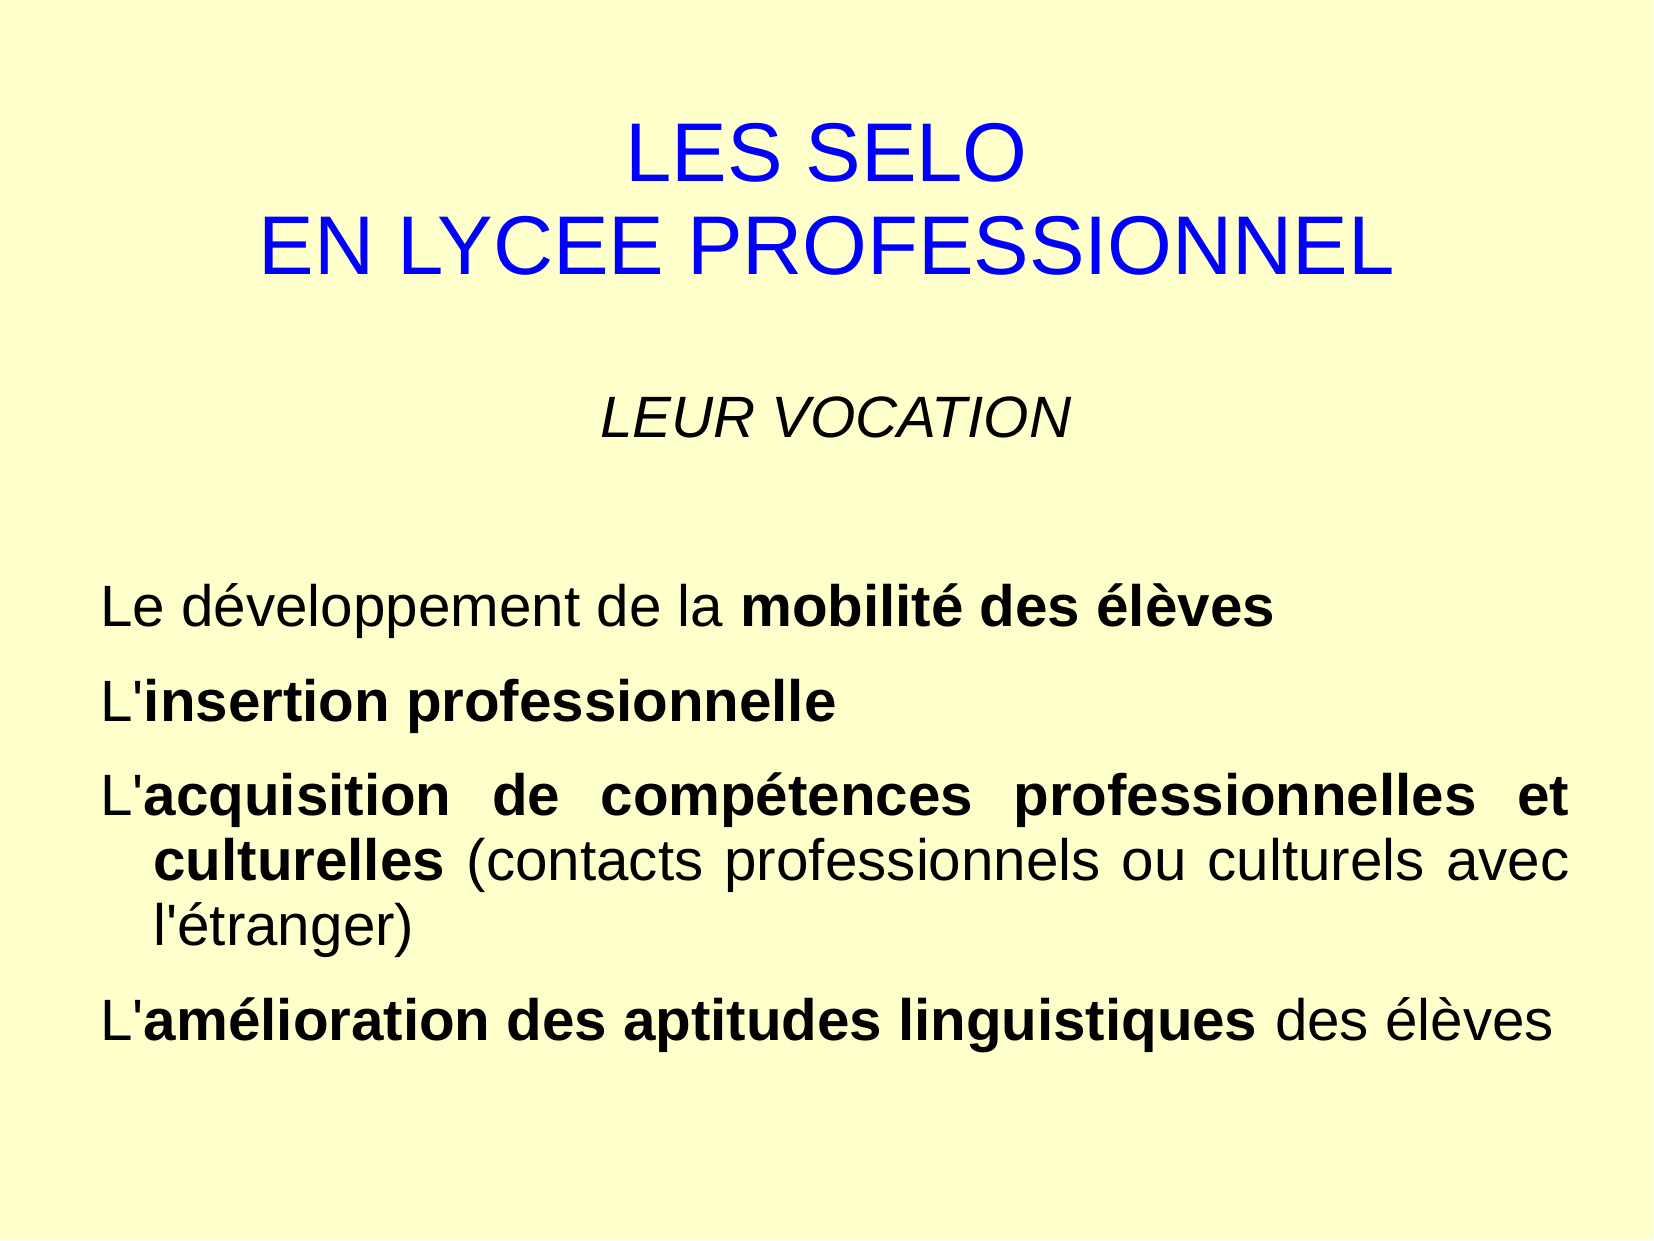

# LES SELO EN LYCEE PROFESSIONNEL
LEUR VOCATION
Le développement de la mobilité des élèves
L'insertion professionnelle
L'acquisition de compétences professionnelles et culturelles (contacts professionnels ou culturels avec l'étranger)
L'amélioration des aptitudes linguistiques des élèves